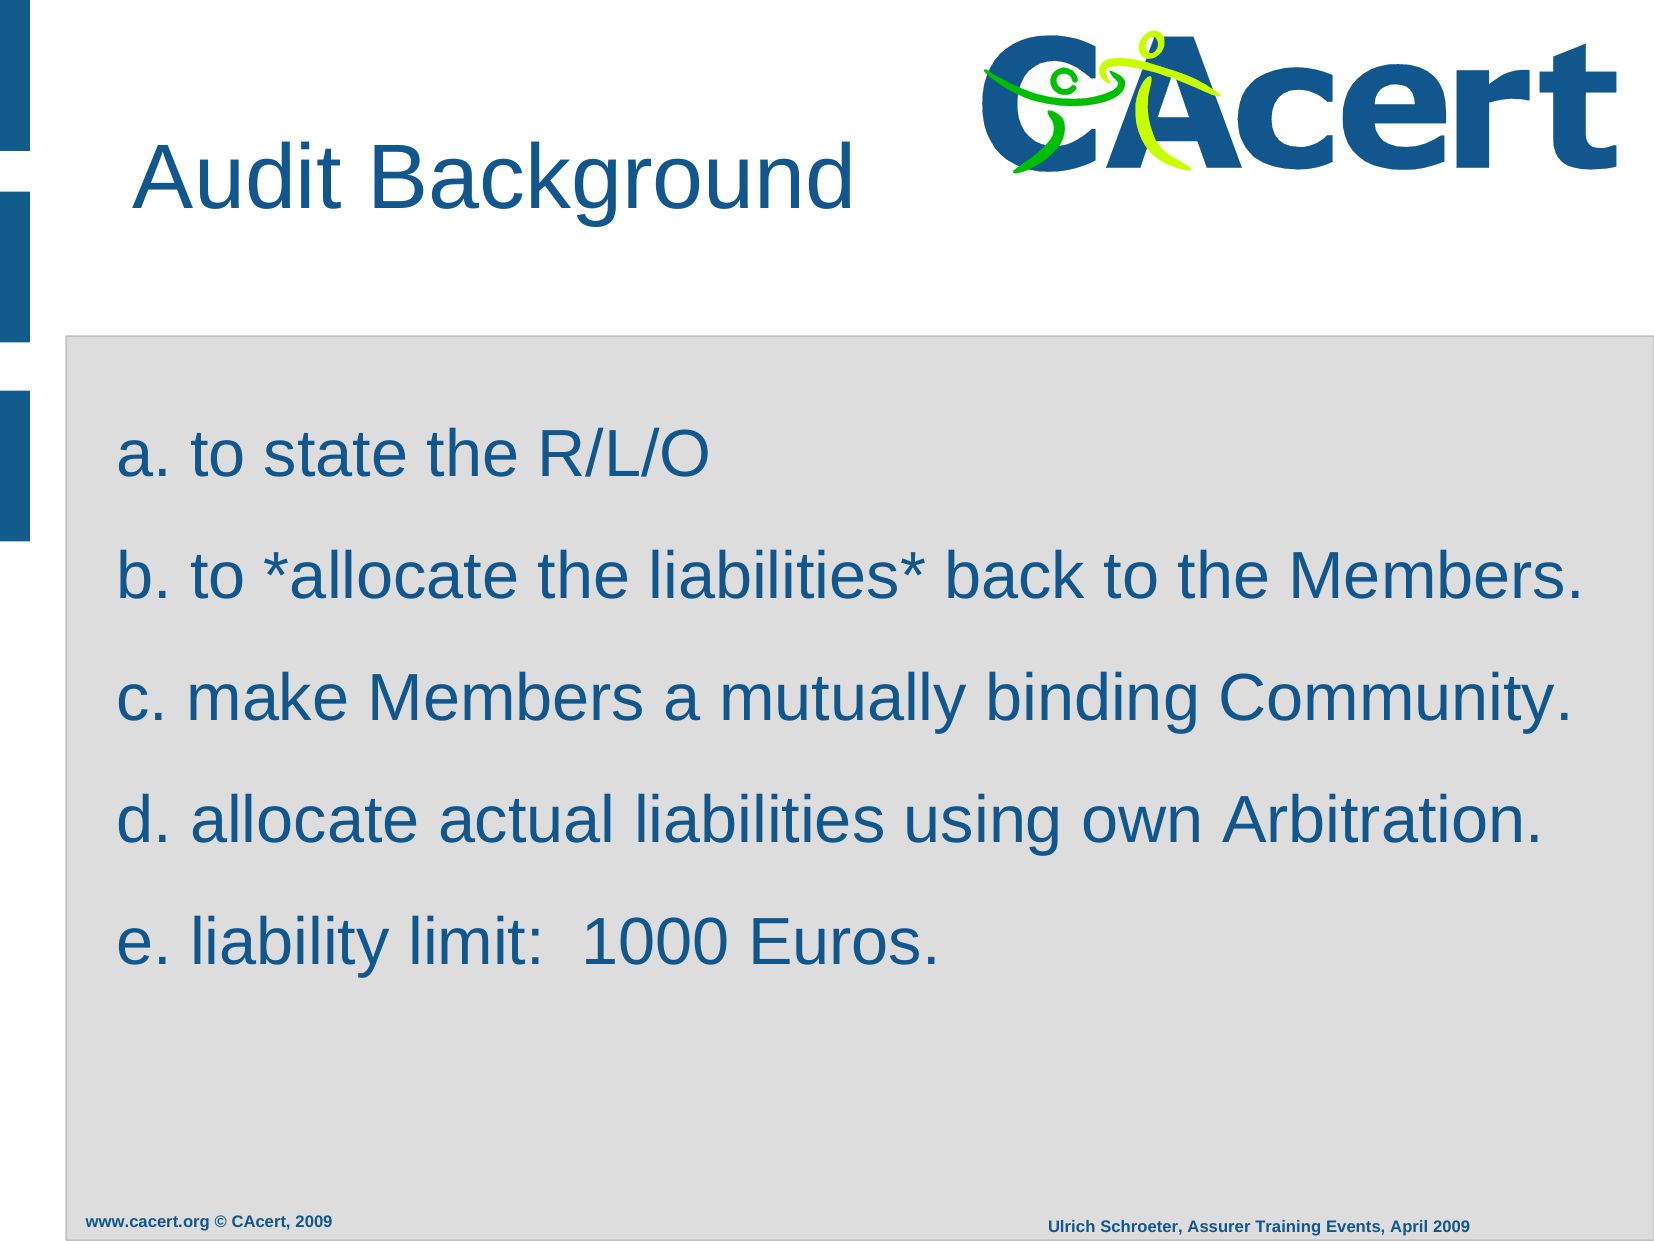

Audit Background
a. to state the R/L/O
b. to *allocate the liabilities* back to the Members.
c. make Members a mutually binding Community.
d. allocate actual liabilities using own Arbitration.
e. liability limit: 1000 Euros.